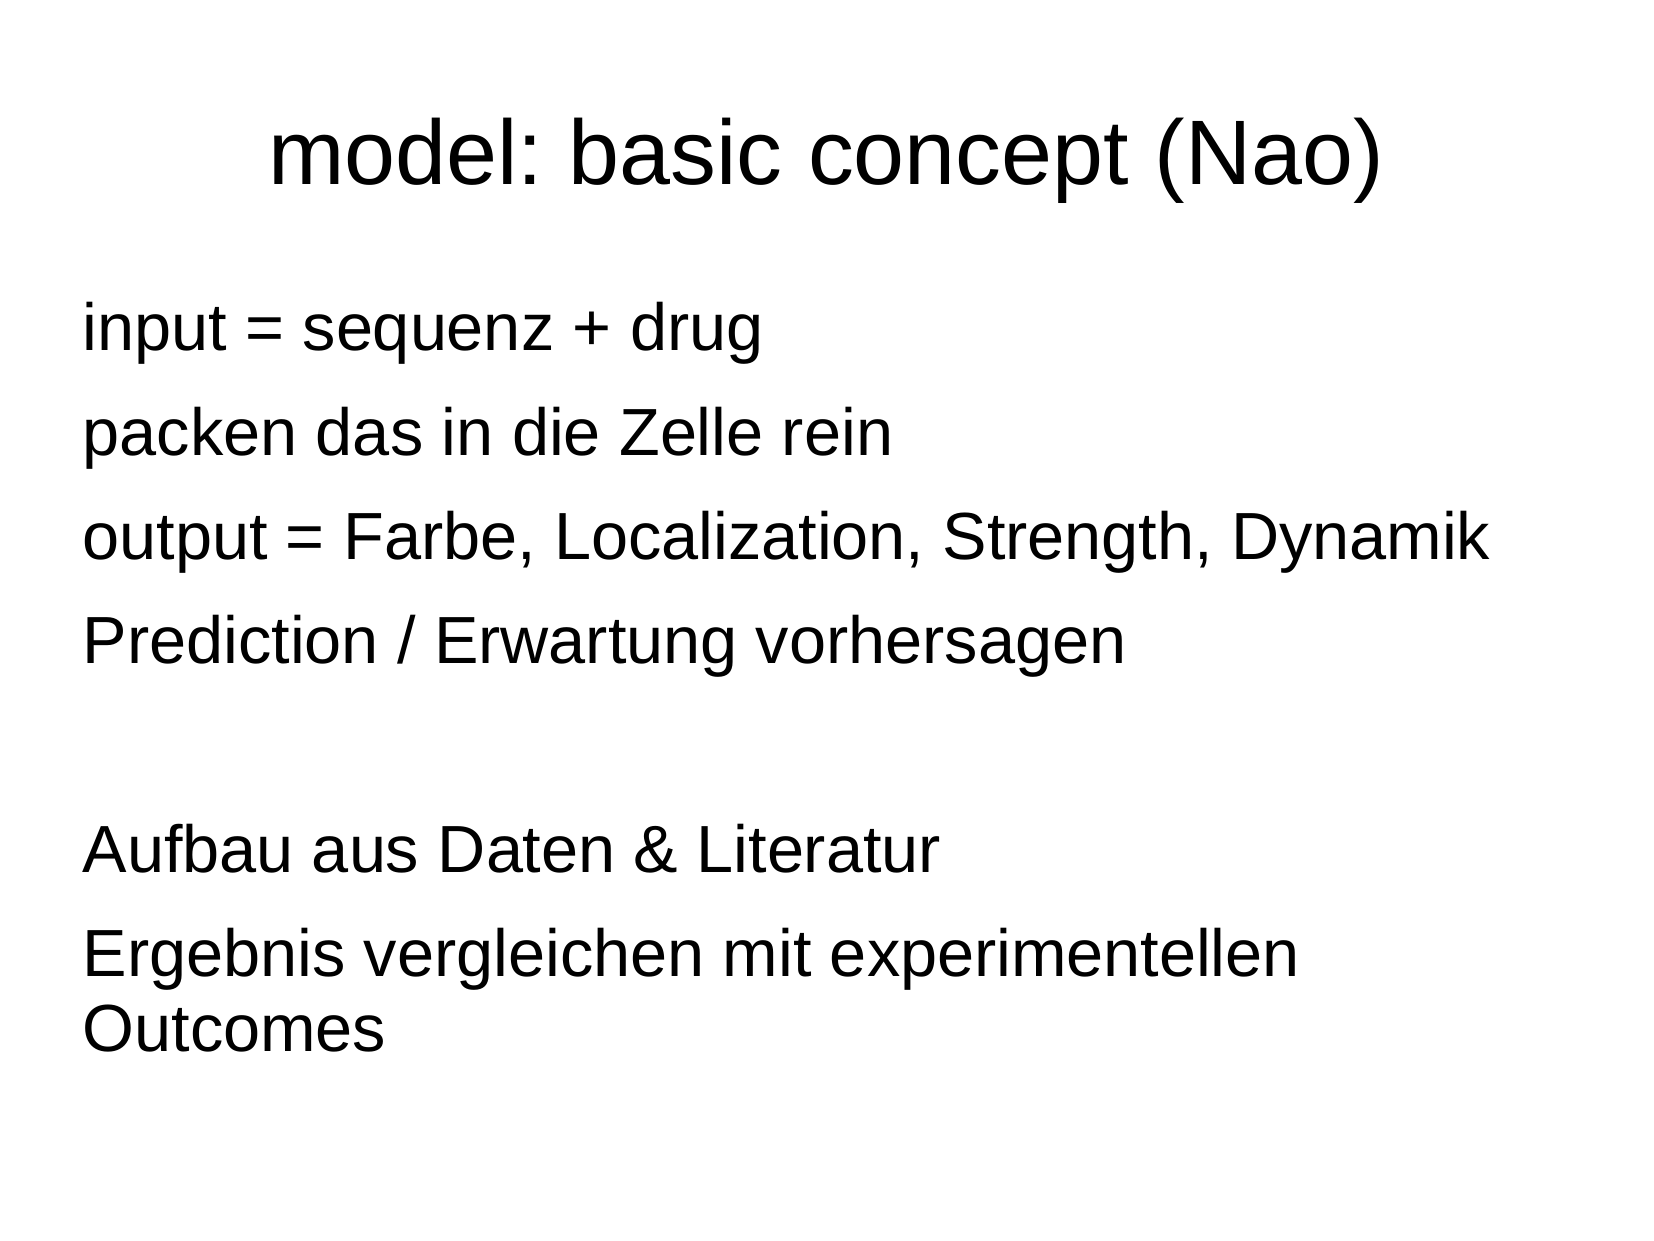

# model: basic concept (Nao)
input = sequenz + drug
packen das in die Zelle rein
output = Farbe, Localization, Strength, Dynamik
Prediction / Erwartung vorhersagen
Aufbau aus Daten & Literatur
Ergebnis vergleichen mit experimentellen Outcomes